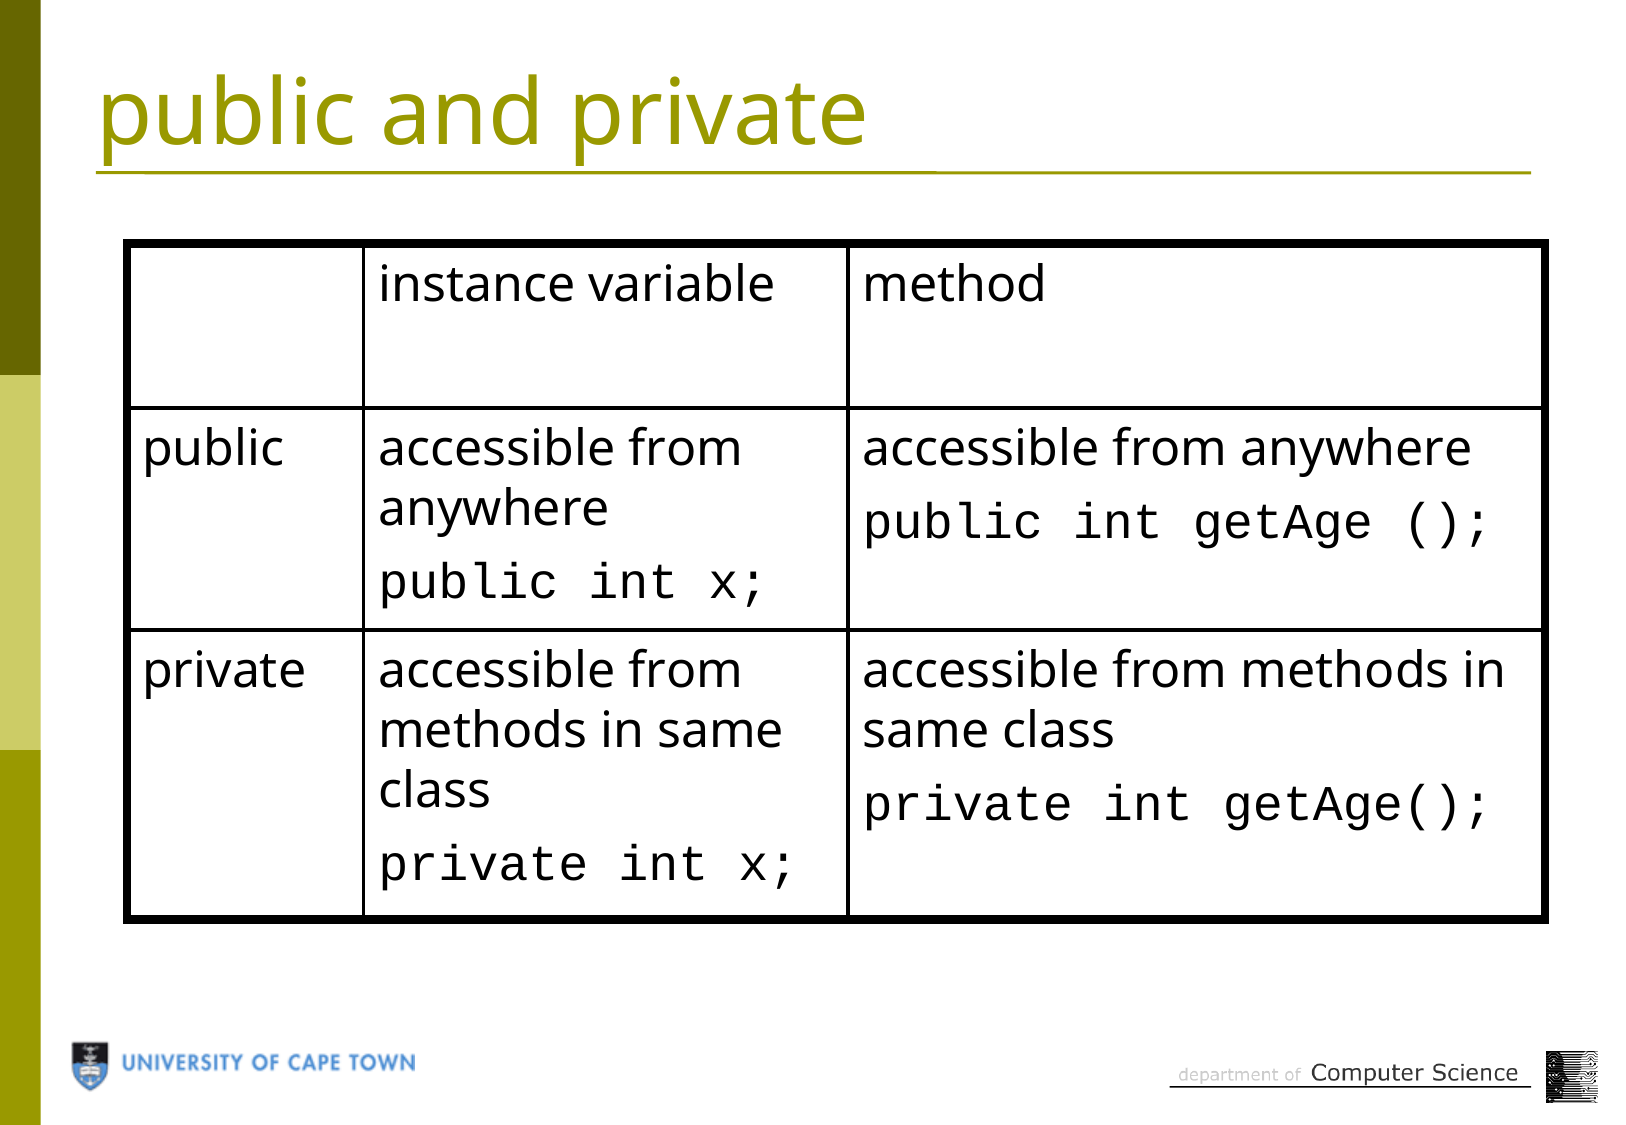

# public and private
| | instance variable | method |
| --- | --- | --- |
| public | accessible from anywhere public int x; | accessible from anywhere public int getAge (); |
| private | accessible from methods in same class private int x; | accessible from methods in same class private int getAge(); |